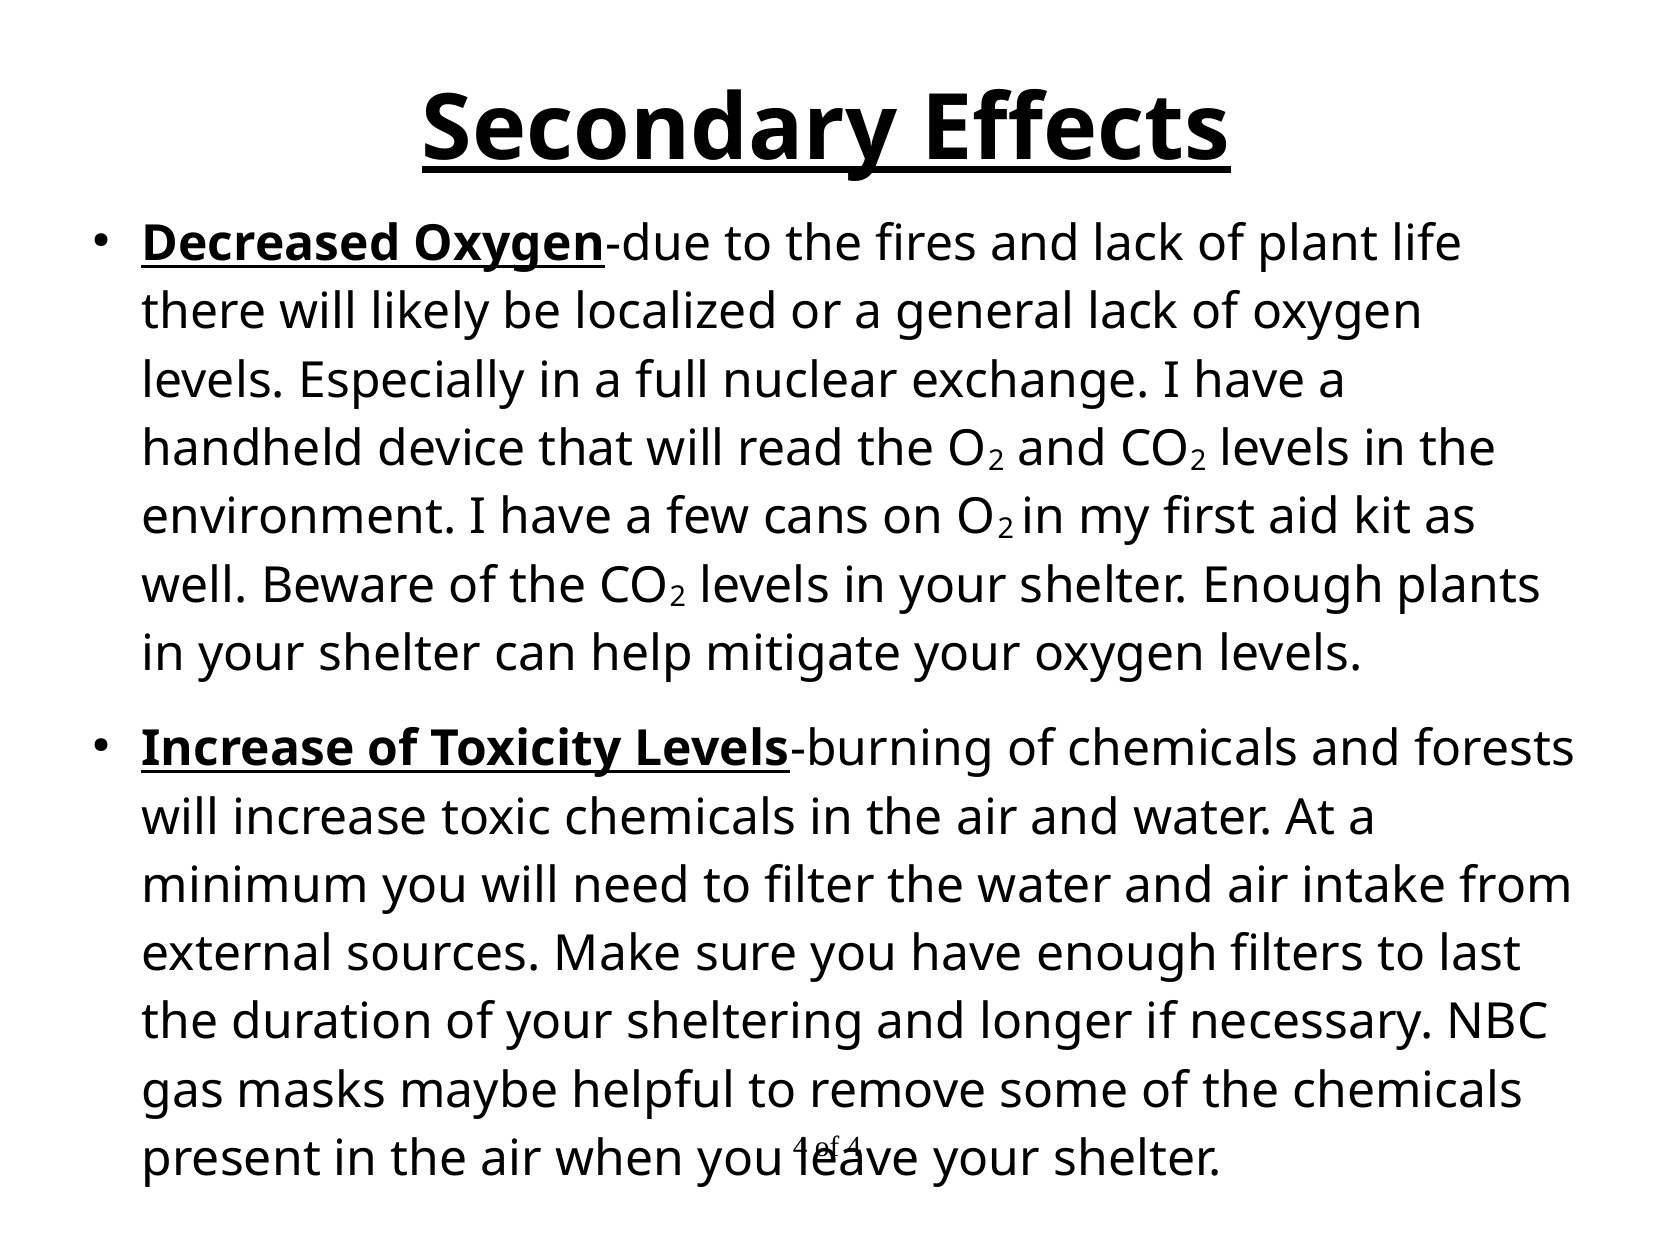

# Secondary Effects
Decreased Oxygen-due to the fires and lack of plant life there will likely be localized or a general lack of oxygen levels. Especially in a full nuclear exchange. I have a handheld device that will read the O2 and CO2 levels in the environment. I have a few cans on O2 in my first aid kit as well. Beware of the CO2 levels in your shelter. Enough plants in your shelter can help mitigate your oxygen levels.
Increase of Toxicity Levels-burning of chemicals and forests will increase toxic chemicals in the air and water. At a minimum you will need to filter the water and air intake from external sources. Make sure you have enough filters to last the duration of your sheltering and longer if necessary. NBC gas masks maybe helpful to remove some of the chemicals present in the air when you leave your shelter.
4 of 4